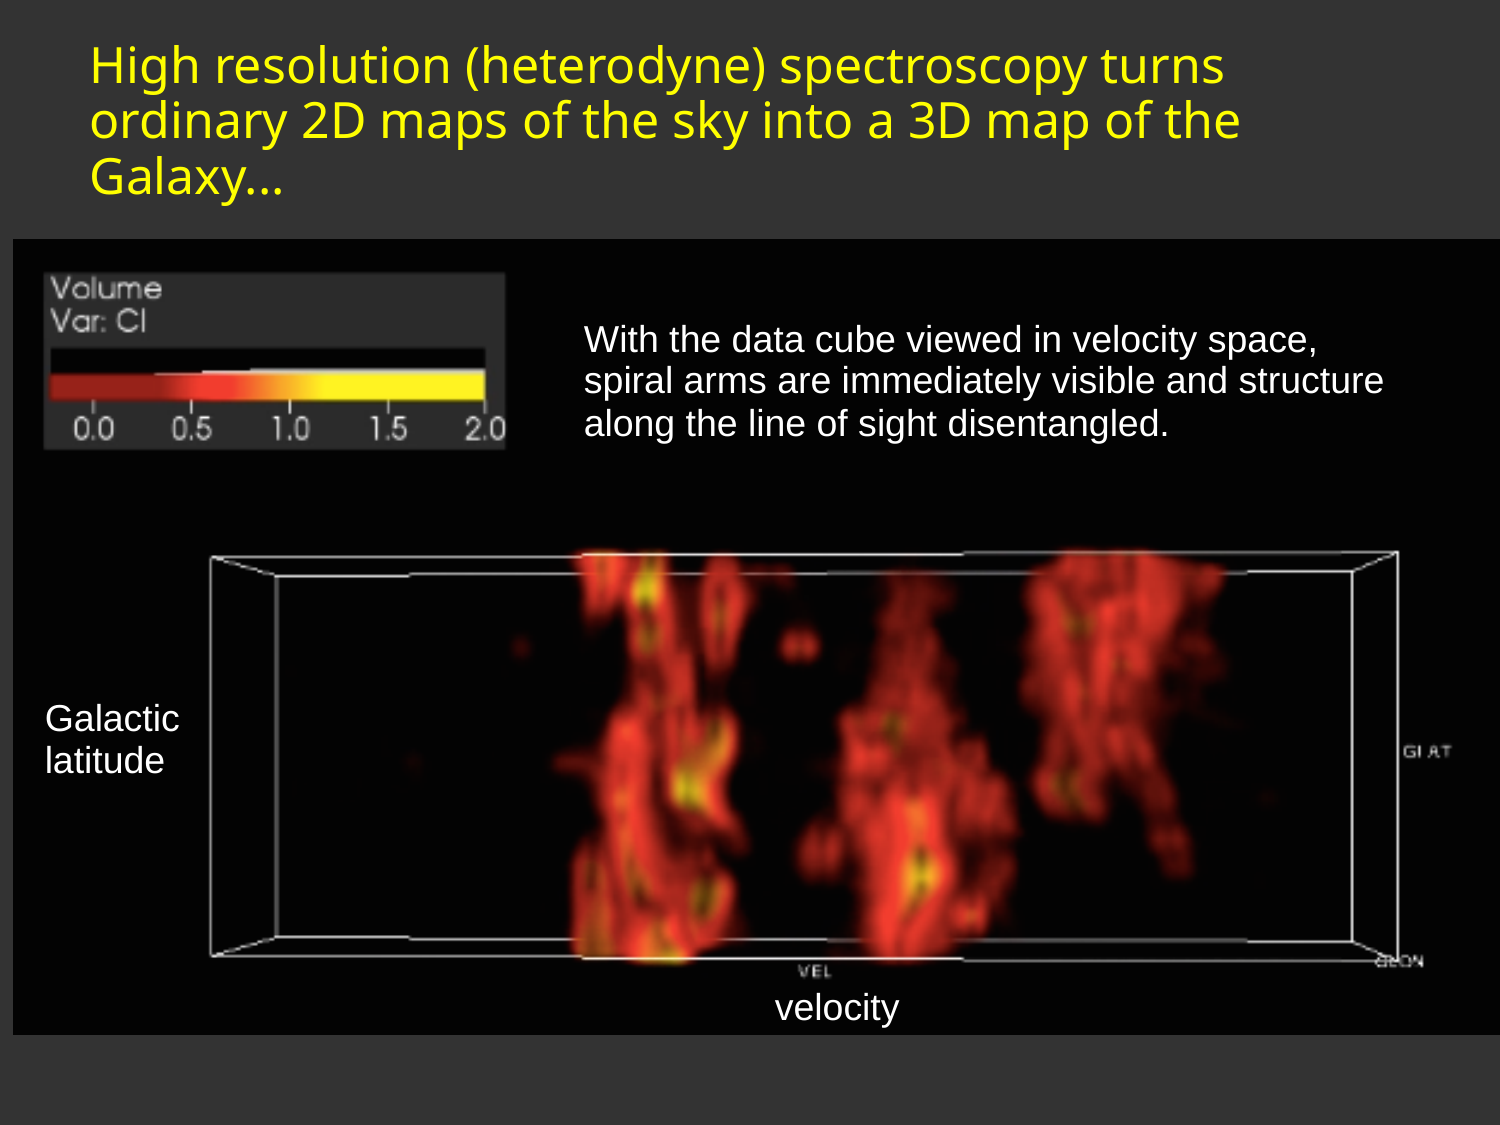

# High resolution (heterodyne) spectroscopy turns ordinary 2D maps of the sky into a 3D map of the Galaxy...
With the data cube viewed in velocity space, spiral arms are immediately visible and structure along the line of sight disentangled.
Galactic
latitude
velocity